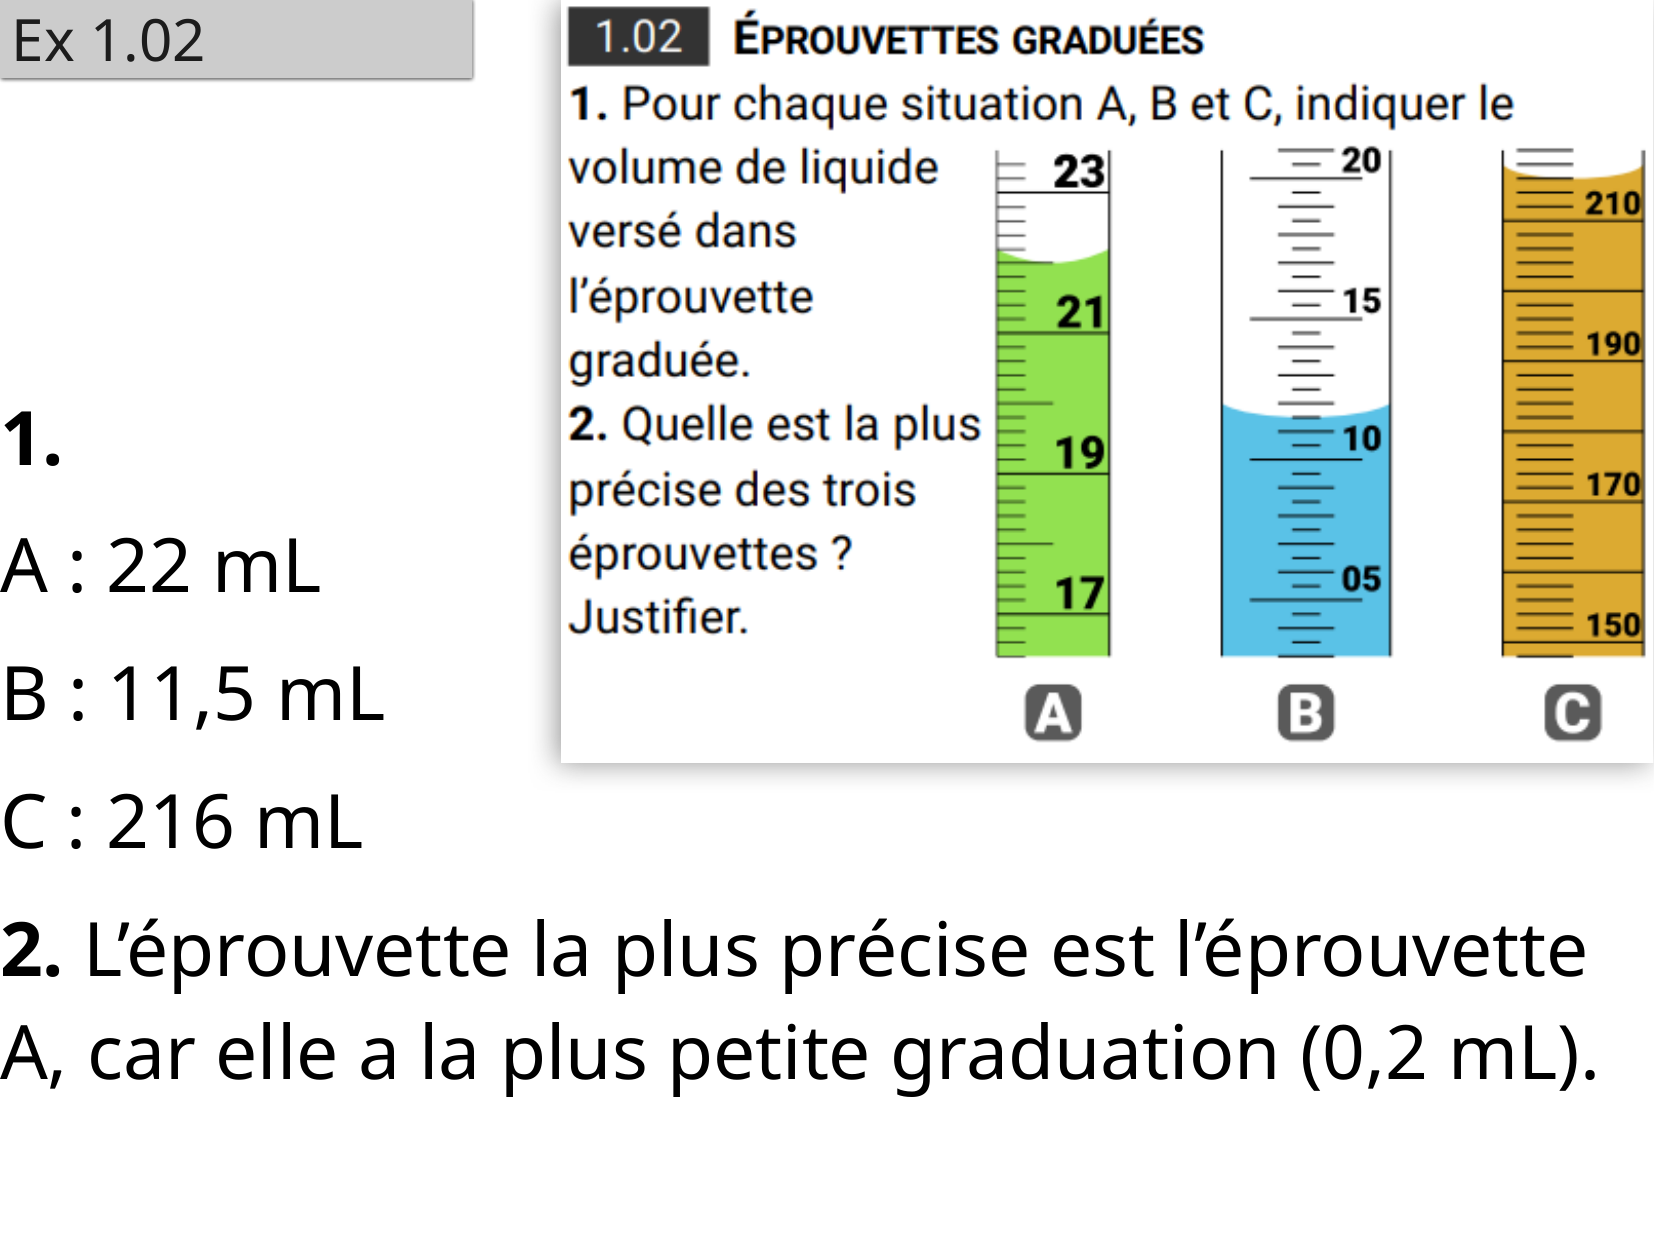

# Ex 1.02
1.
A : 22 mL
B : 11,5 mL
C : 216 mL
2. L’éprouvette la plus précise est l’éprouvette A, car elle a la plus petite graduation (0,2 mL).